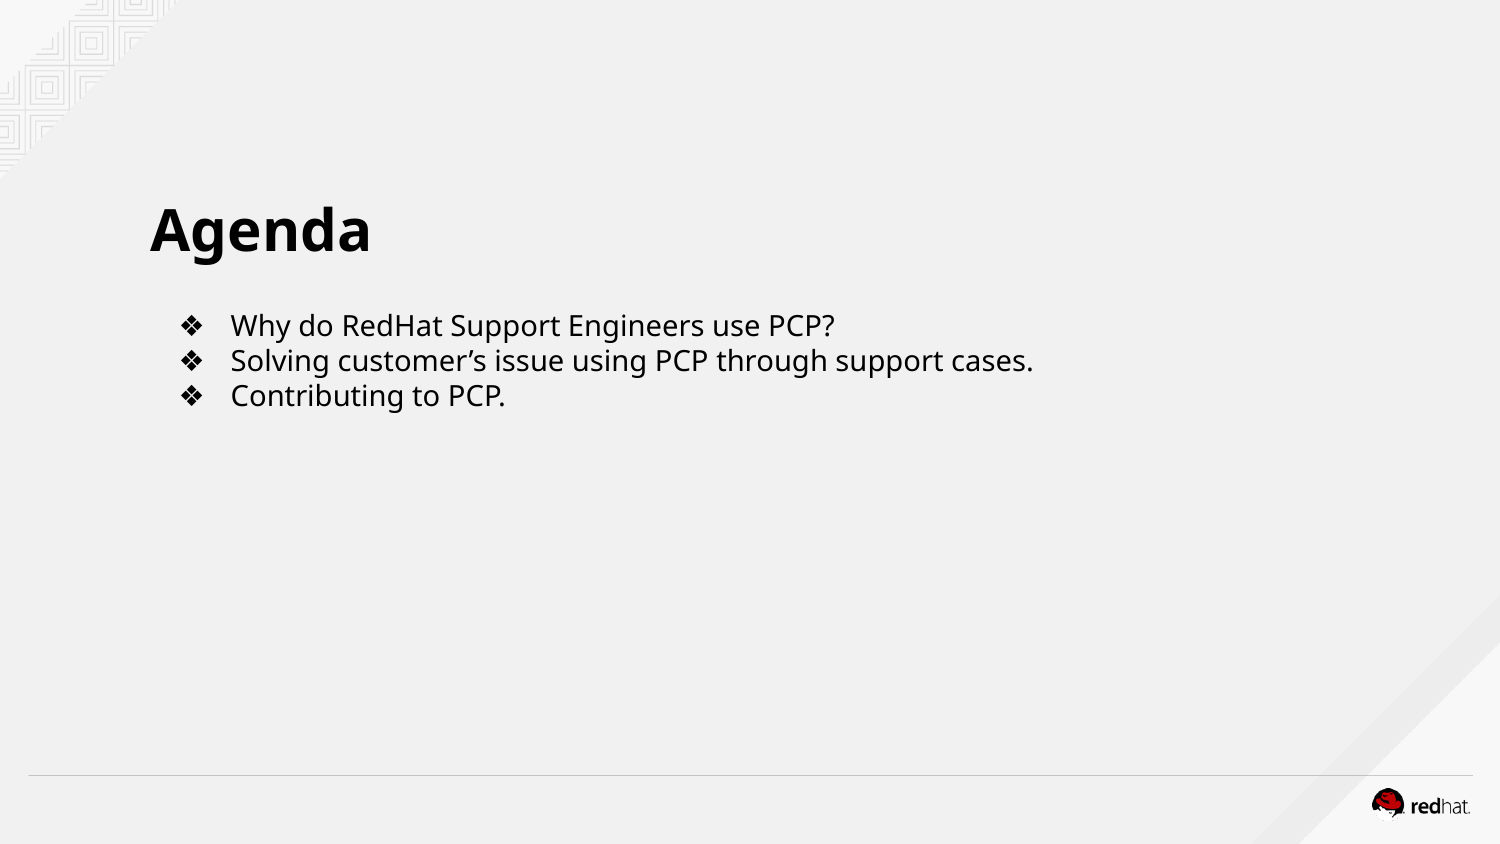

Why do RedHat Support Engineers use PCP?
Solving customer’s issue using PCP through support cases.
Contributing to PCP.
# Agenda